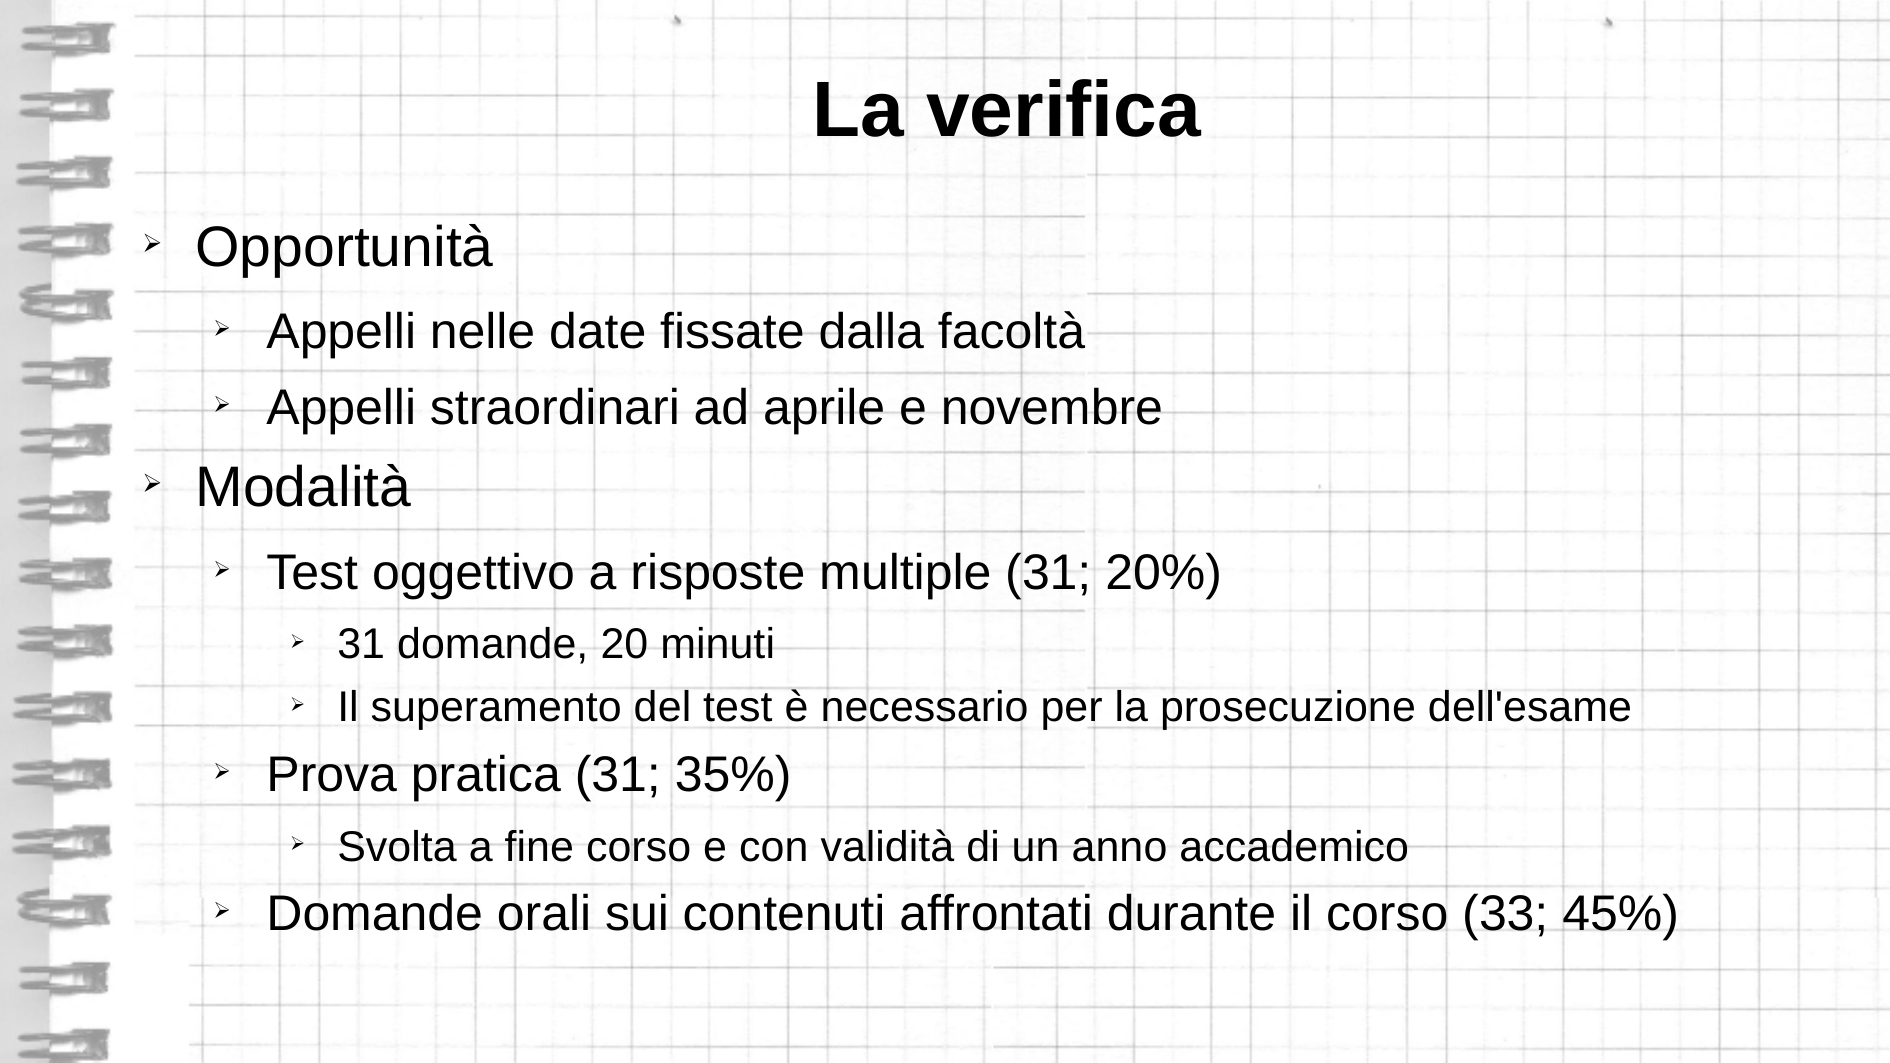

# La verifica
Opportunità
Appelli nelle date fissate dalla facoltà
Appelli straordinari ad aprile e novembre
Modalità
Test oggettivo a risposte multiple (31; 20%)
31 domande, 20 minuti
Il superamento del test è necessario per la prosecuzione dell'esame
Prova pratica (31; 35%)
Svolta a fine corso e con validità di un anno accademico
Domande orali sui contenuti affrontati durante il corso (33; 45%)